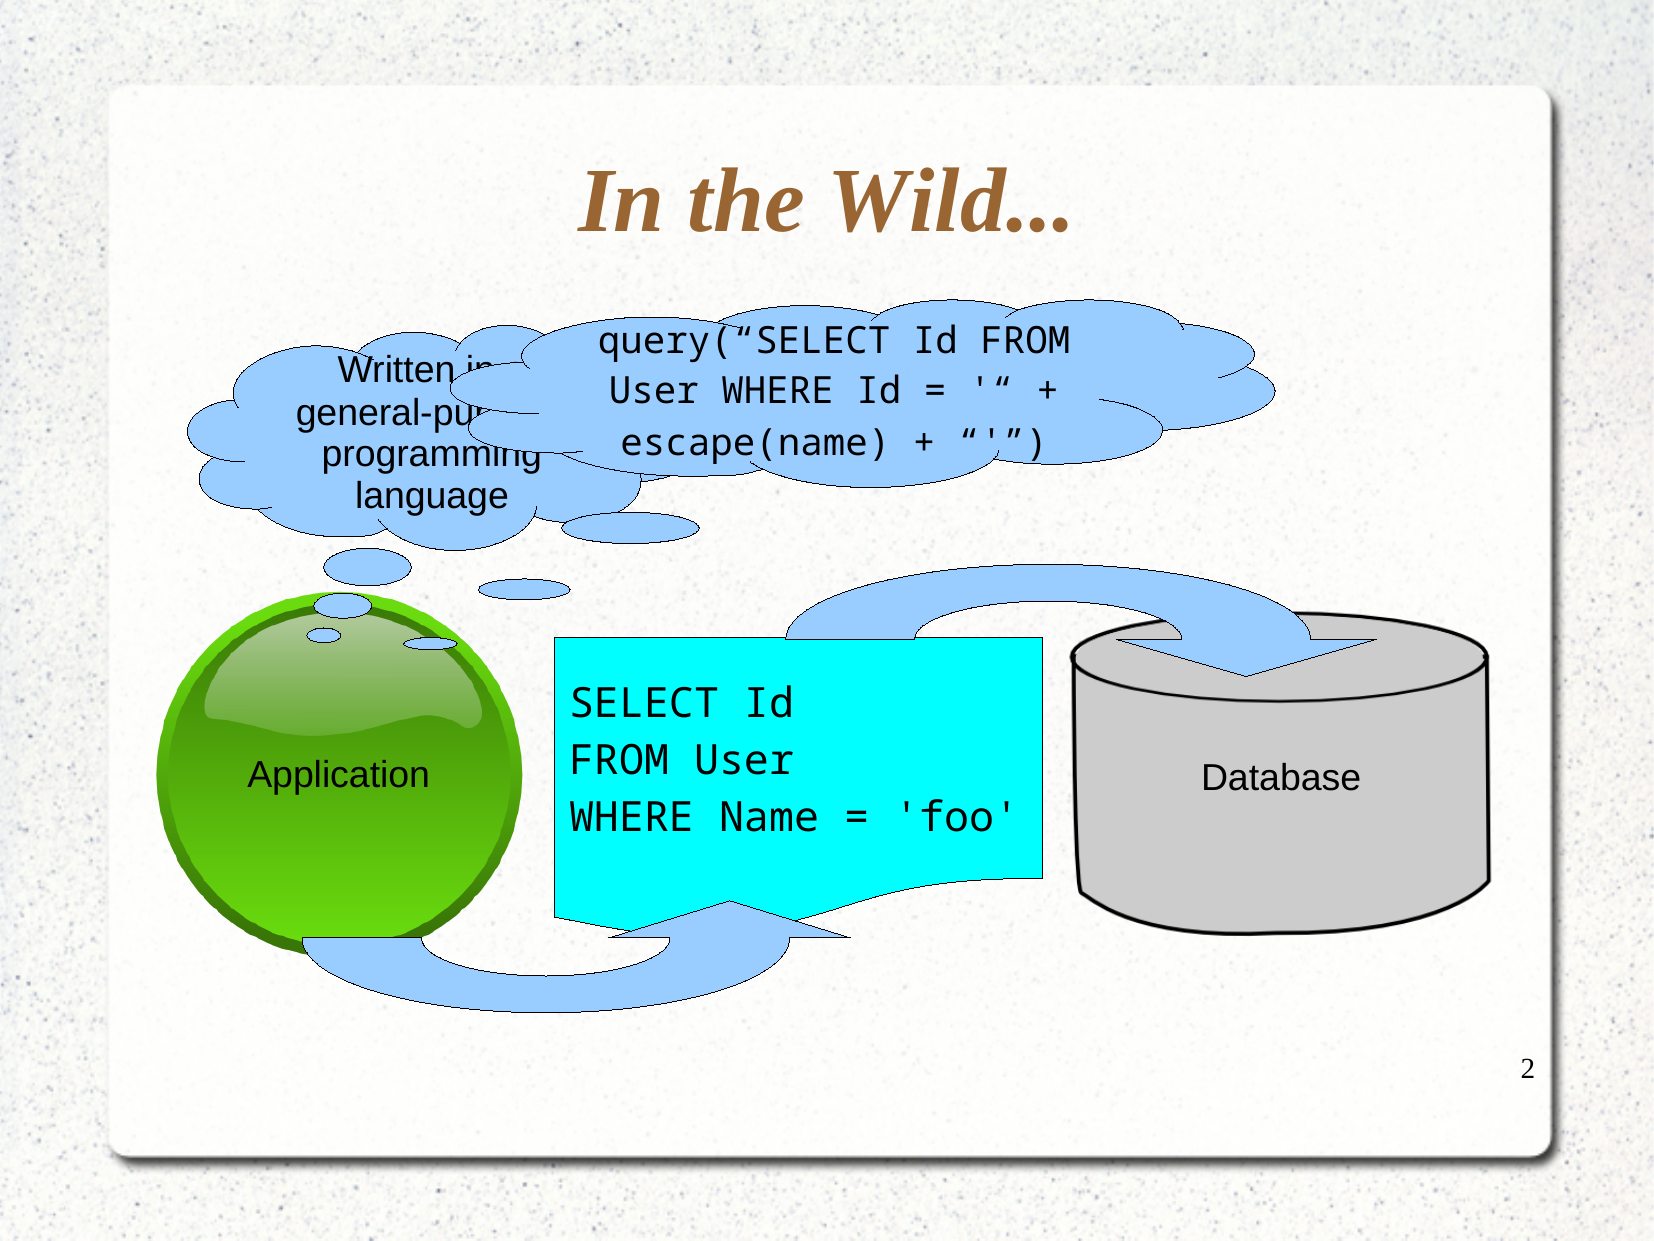

# In the Wild...
query(“SELECT Id FROM User WHERE Id = '“ + escape(name) + “'”)
Written in a general-purpose programming language
Database
SELECT Id
FROM User
WHERE Name = 'foo'
Application
2